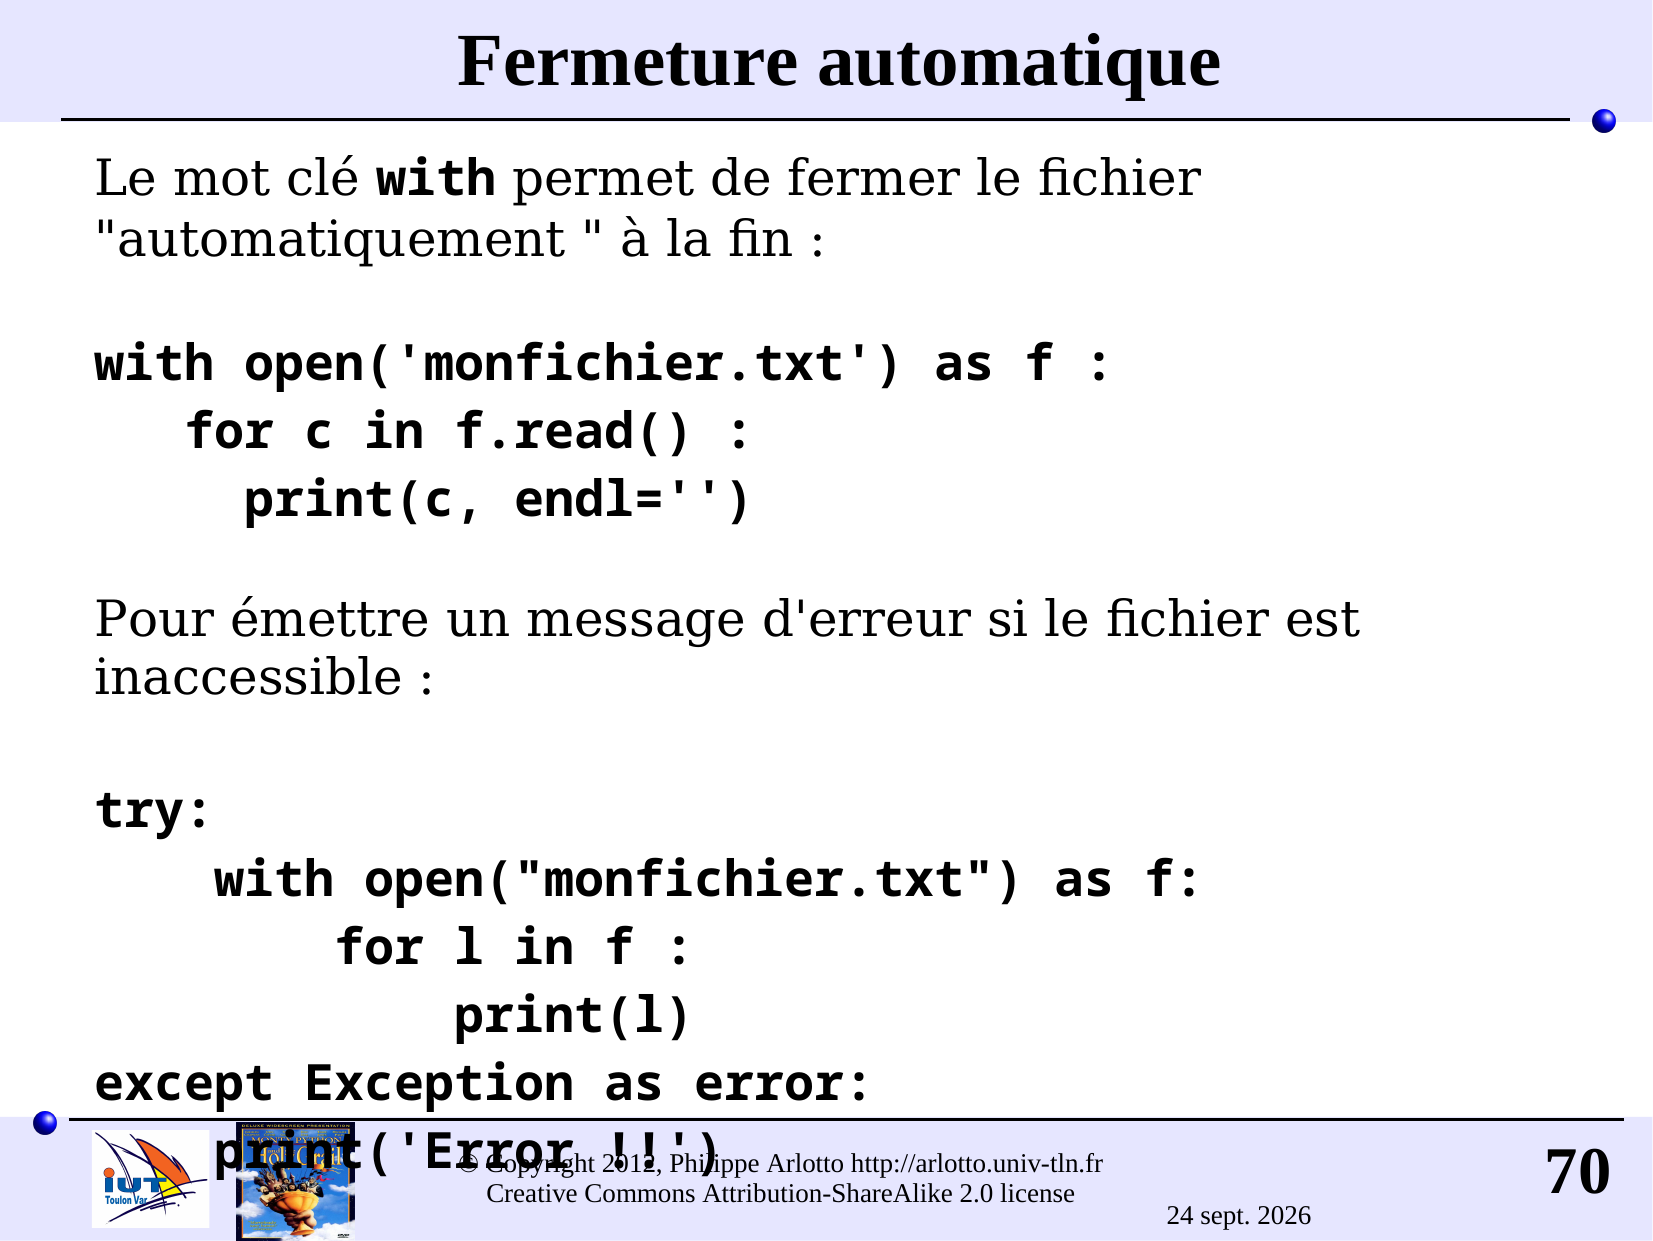

# Fermeture automatique
Le mot clé with permet de fermer le fichier "automatiquement " à la fin :
with open('monfichier.txt') as f :
 for c in f.read() :
 	print(c, endl='')
Pour émettre un message d'erreur si le fichier est inaccessible :
try:
 with open("monfichier.txt") as f:
 for l in f :
 print(l)
except Exception as error:
 print('Error !!')